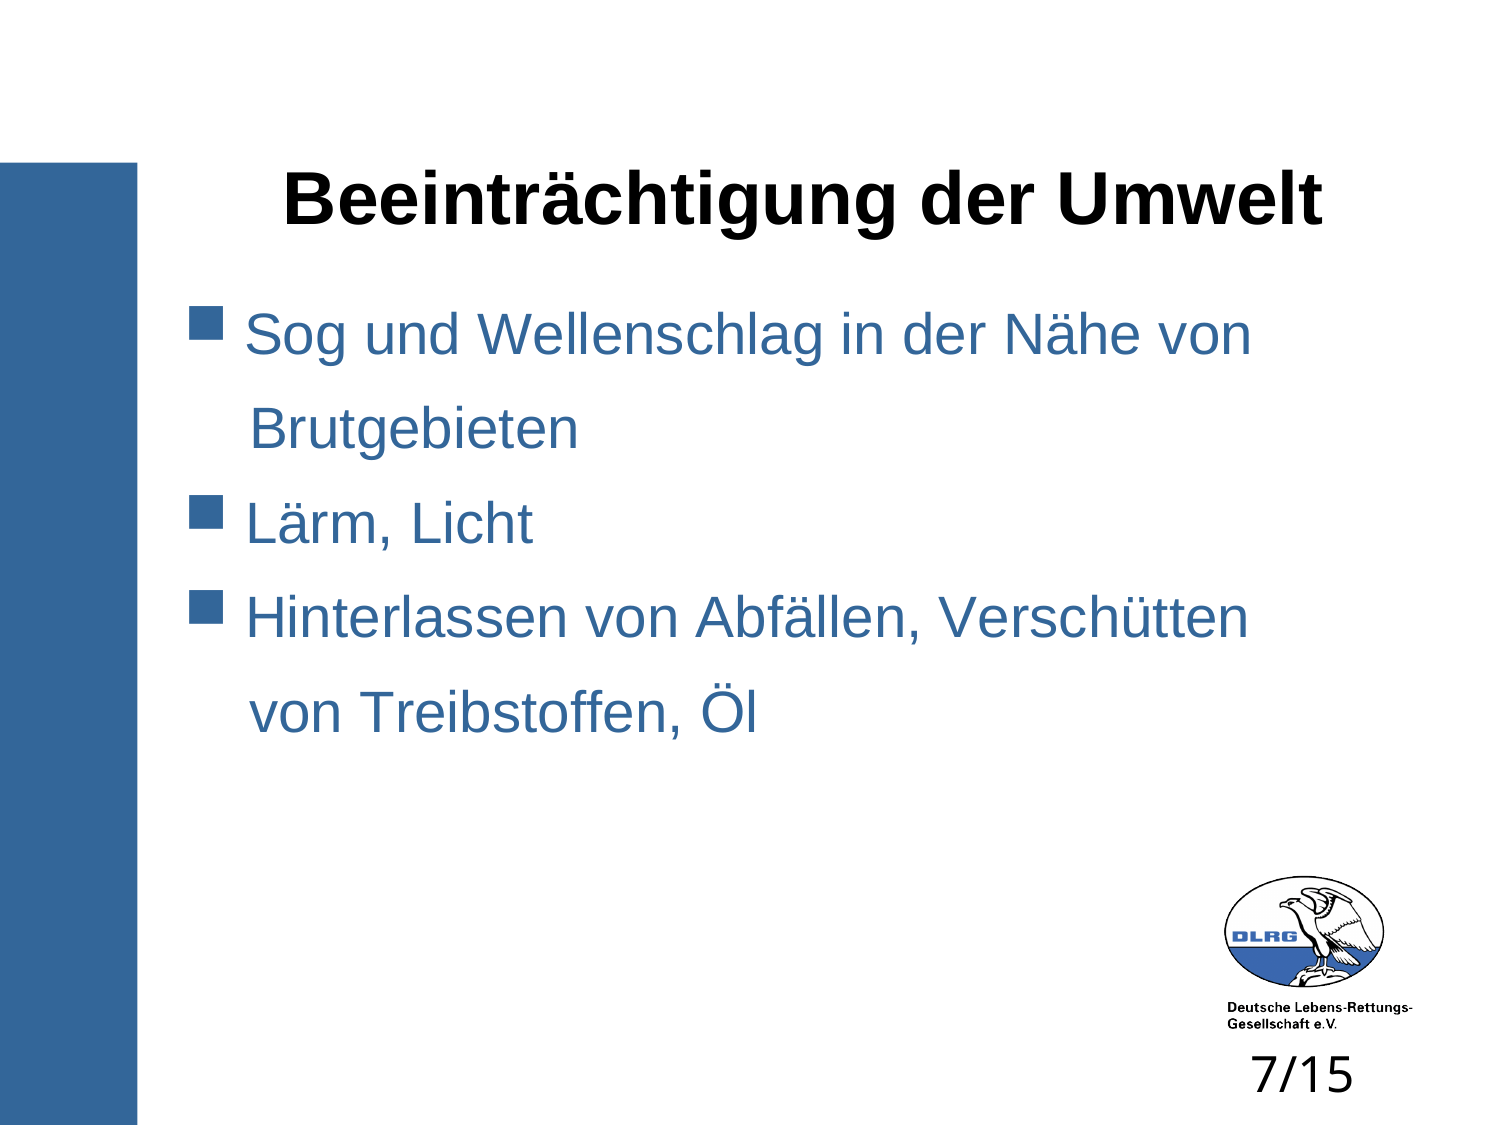

Beeinträchtigung der Umwelt
 Sog und Wellenschlag in der Nähe von Brutgebieten
 Lärm, Licht
 Hinterlassen von Abfällen, Verschütten von Treibstoffen, Öl